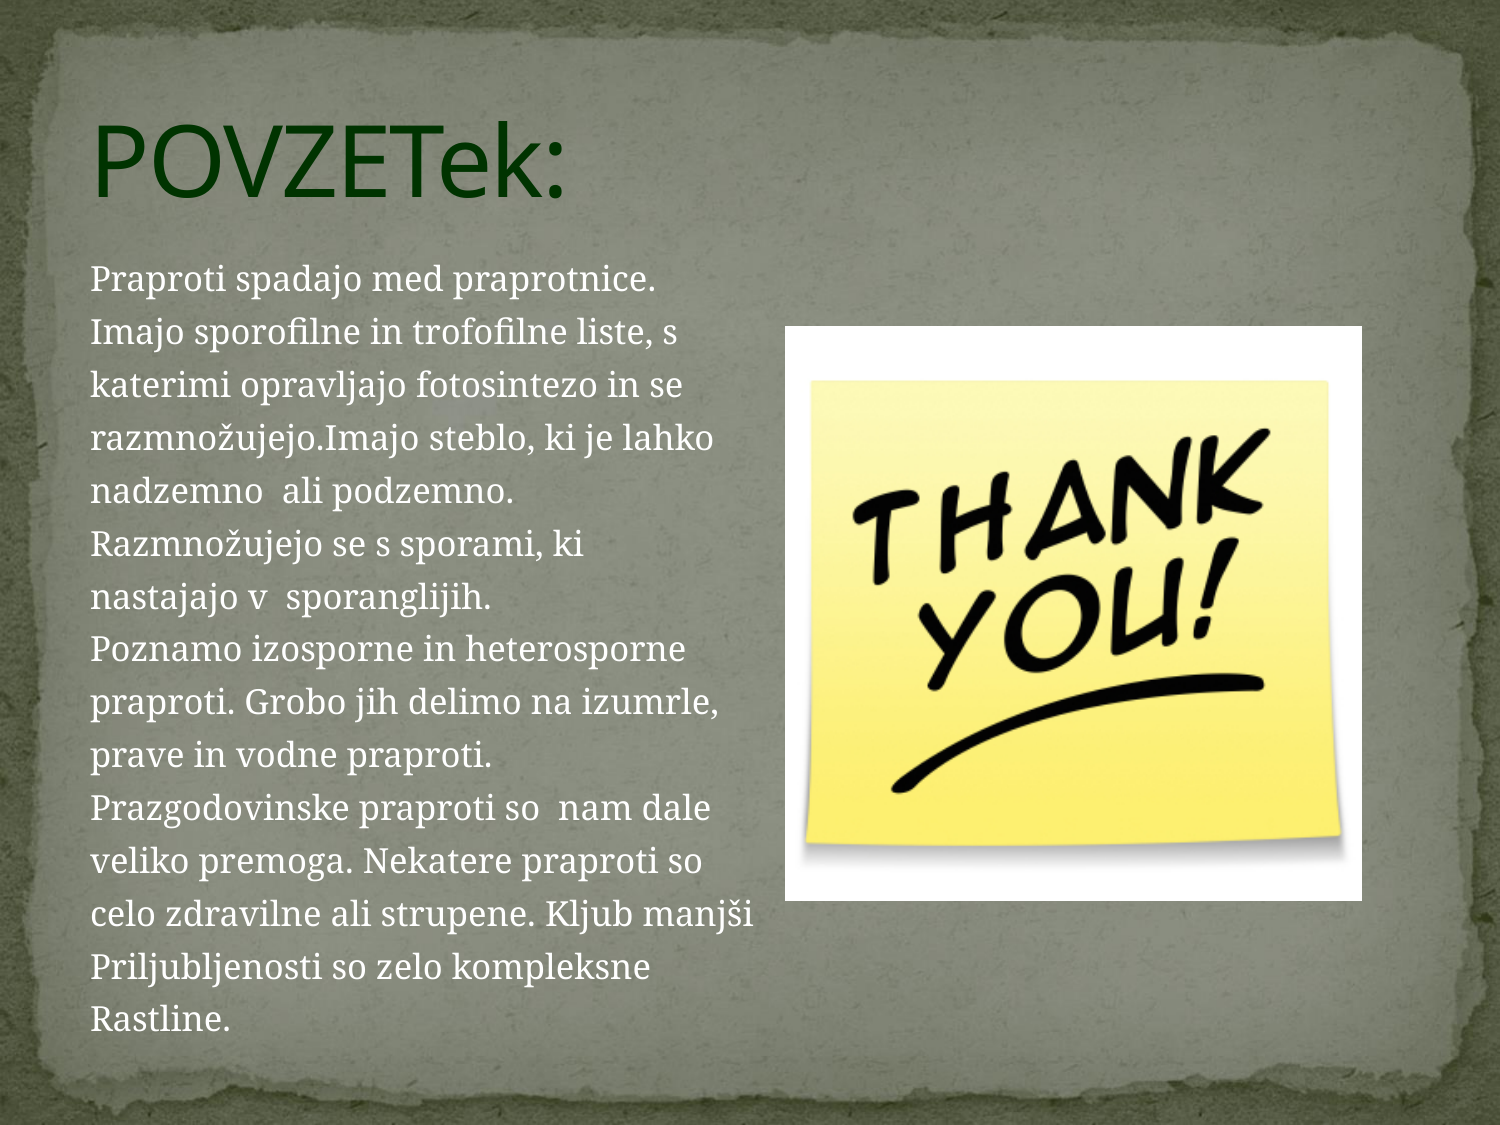

# POVZETek:
Praproti spadajo med praprotnice.
Imajo sporofilne in trofofilne liste, s
katerimi opravljajo fotosintezo in se
razmnožujejo.Imajo steblo, ki je lahko
nadzemno ali podzemno.
Razmnožujejo se s sporami, ki
nastajajo v sporanglijih.
Poznamo izosporne in heterosporne
praproti. Grobo jih delimo na izumrle,
prave in vodne praproti.
Prazgodovinske praproti so nam dale
veliko premoga. Nekatere praproti so
celo zdravilne ali strupene. Kljub manjši
Priljubljenosti so zelo kompleksne
Rastline.